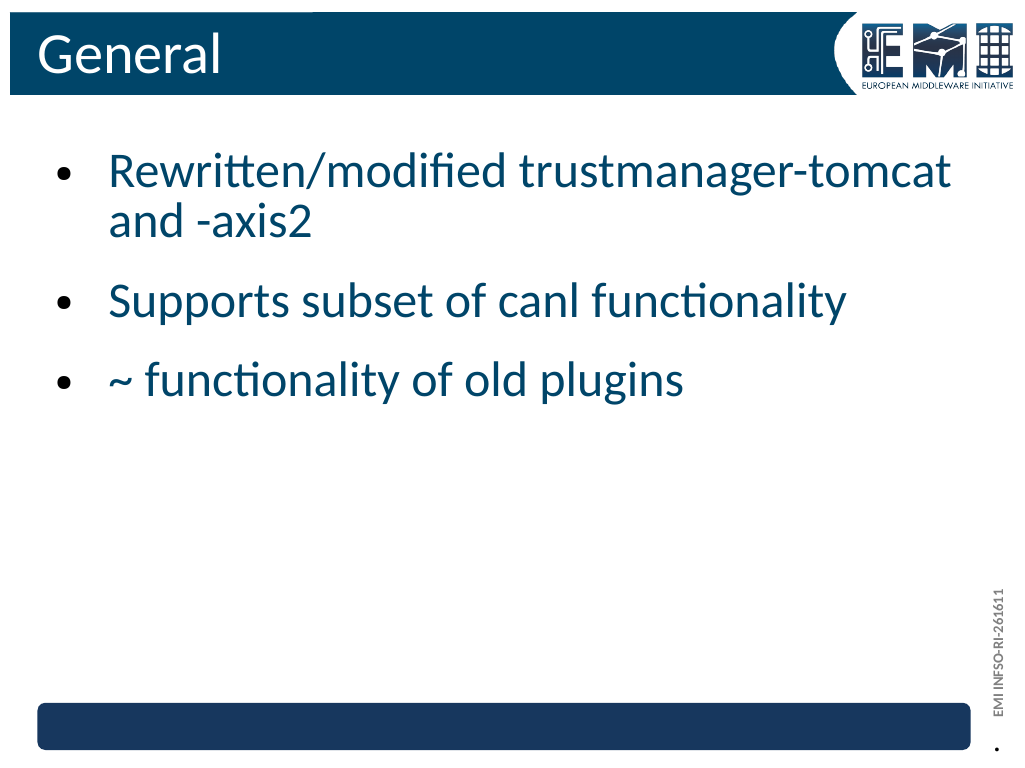

# General
Rewritten/modified trustmanager-tomcat and -axis2
Supports subset of canl functionality
~ functionality of old plugins